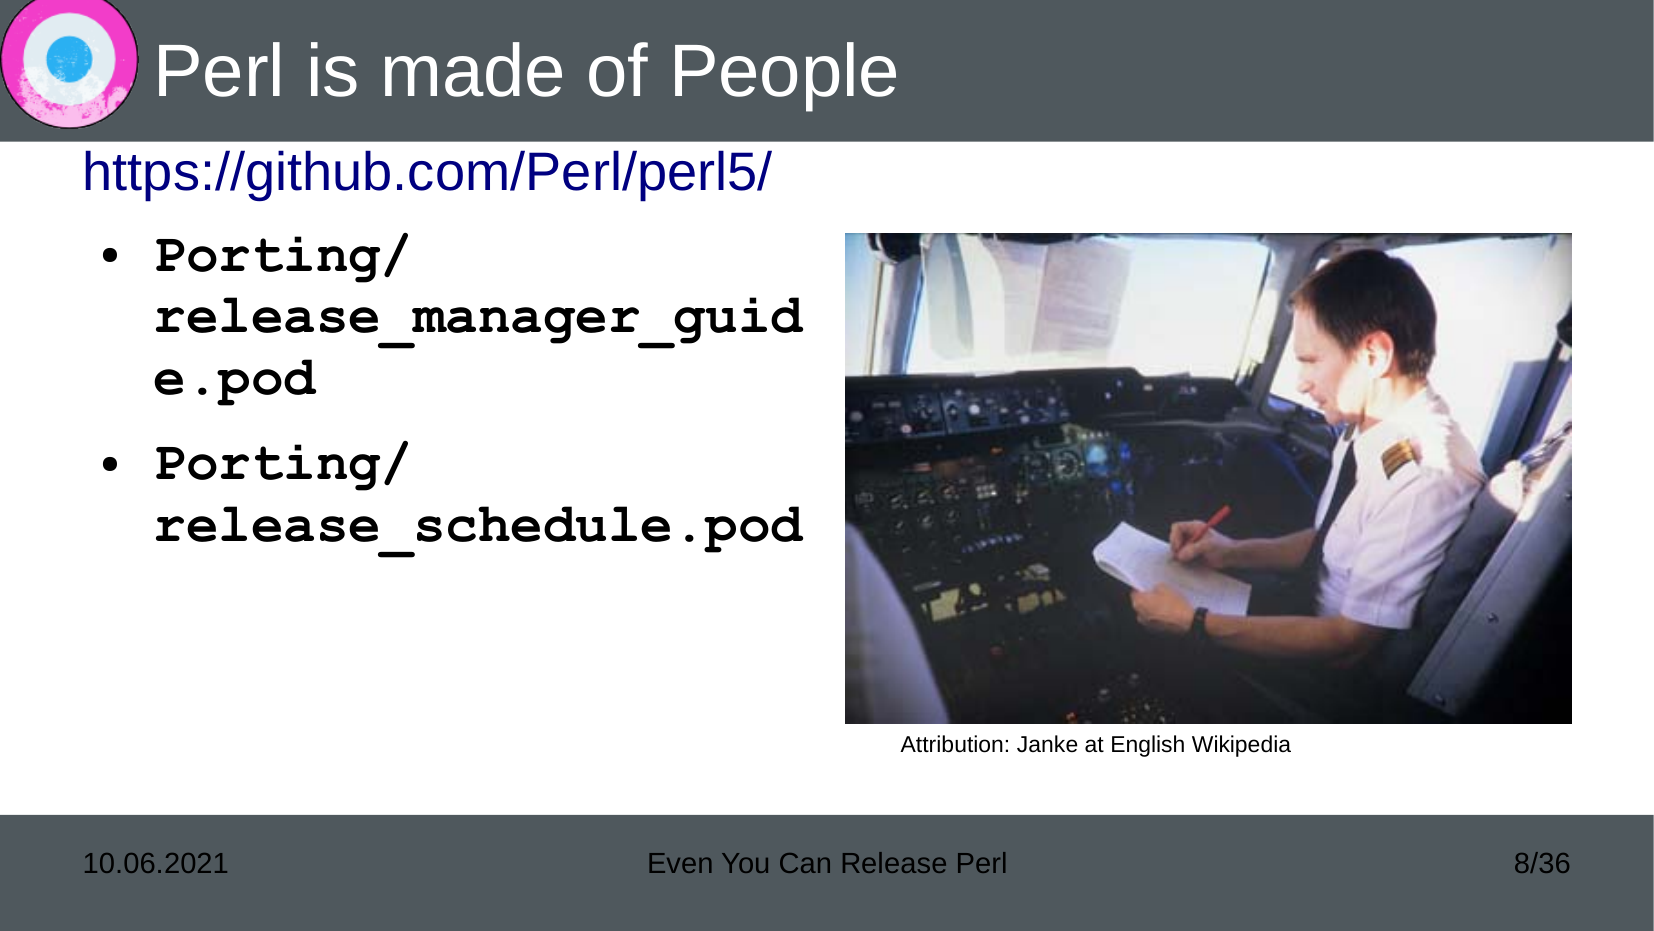

# Perl is made of People
https://github.com/Perl/perl5/
Porting/release_manager_guide.pod
Porting/release_schedule.pod
Attribution: Janke at English Wikipedia
08. März 2019
8